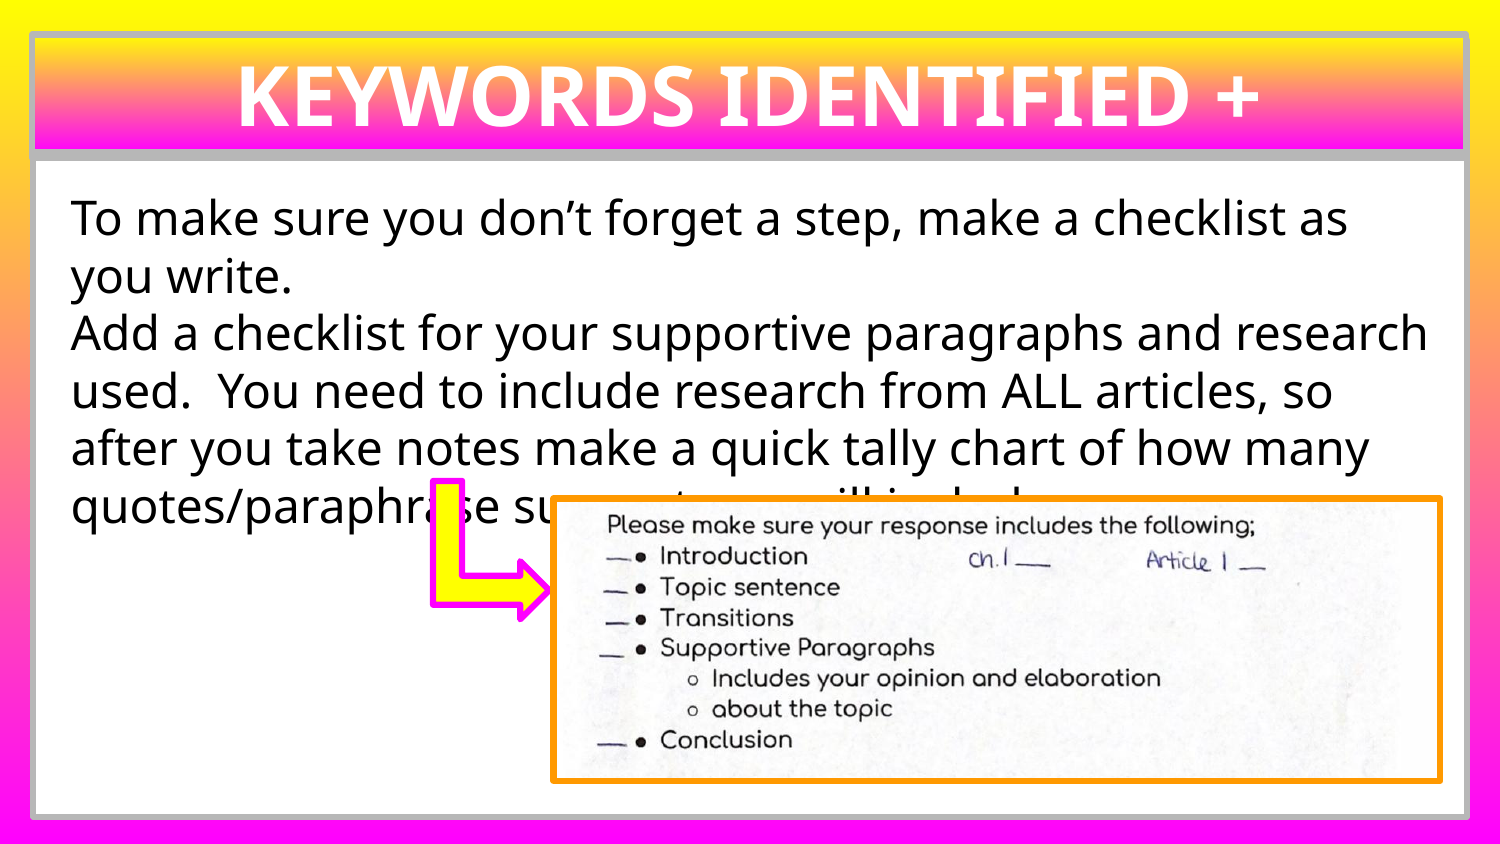

KEYWORDS IDENTIFIED +
To make sure you don’t forget a step, make a checklist as you write.
Add a checklist for your supportive paragraphs and research used. You need to include research from ALL articles, so after you take notes make a quick tally chart of how many quotes/paraphrase support you will include.